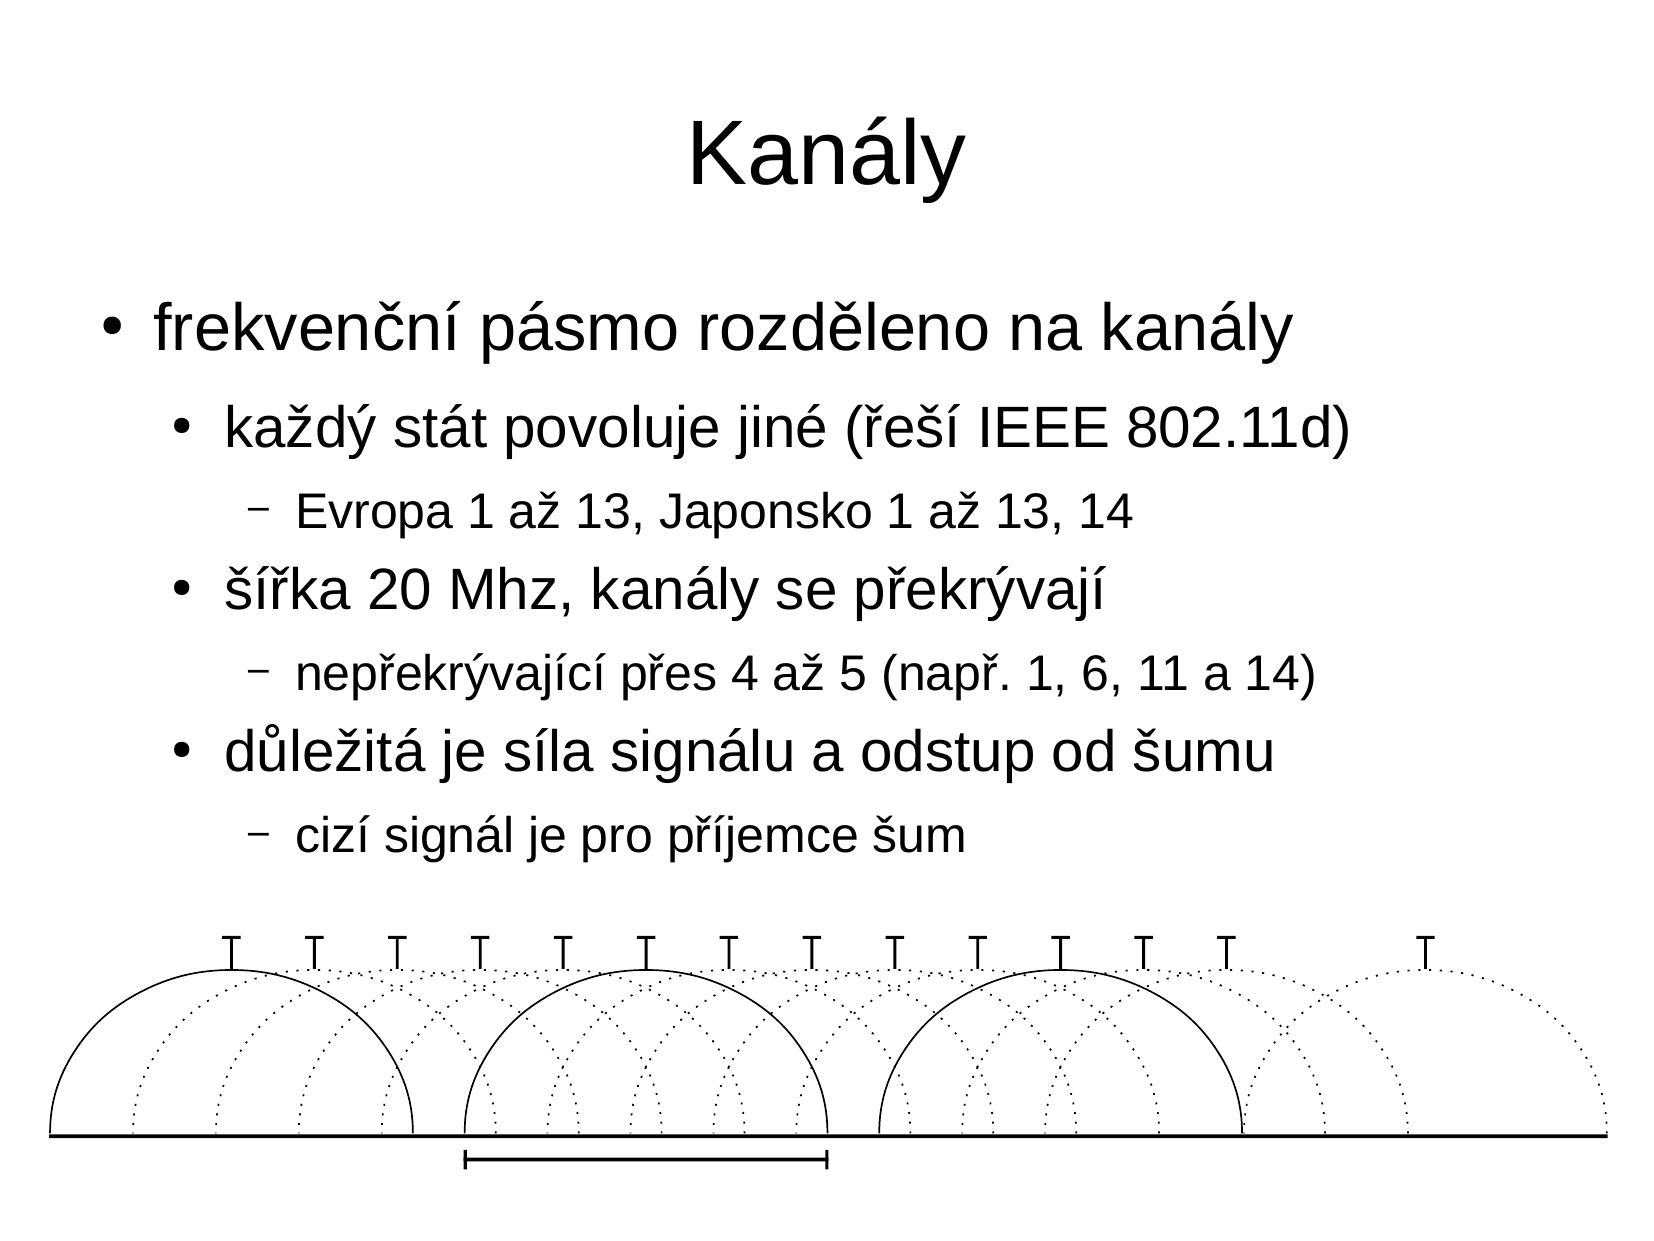

# Kanály
frekvenční pásmo rozděleno na kanály
každý stát povoluje jiné (řeší IEEE 802.11d)
Evropa 1 až 13, Japonsko 1 až 13, 14
šířka 20 Mhz, kanály se překrývají
nepřekrývající přes 4 až 5 (např. 1, 6, 11 a 14)
důležitá je síla signálu a odstup od šumu
cizí signál je pro příjemce šum